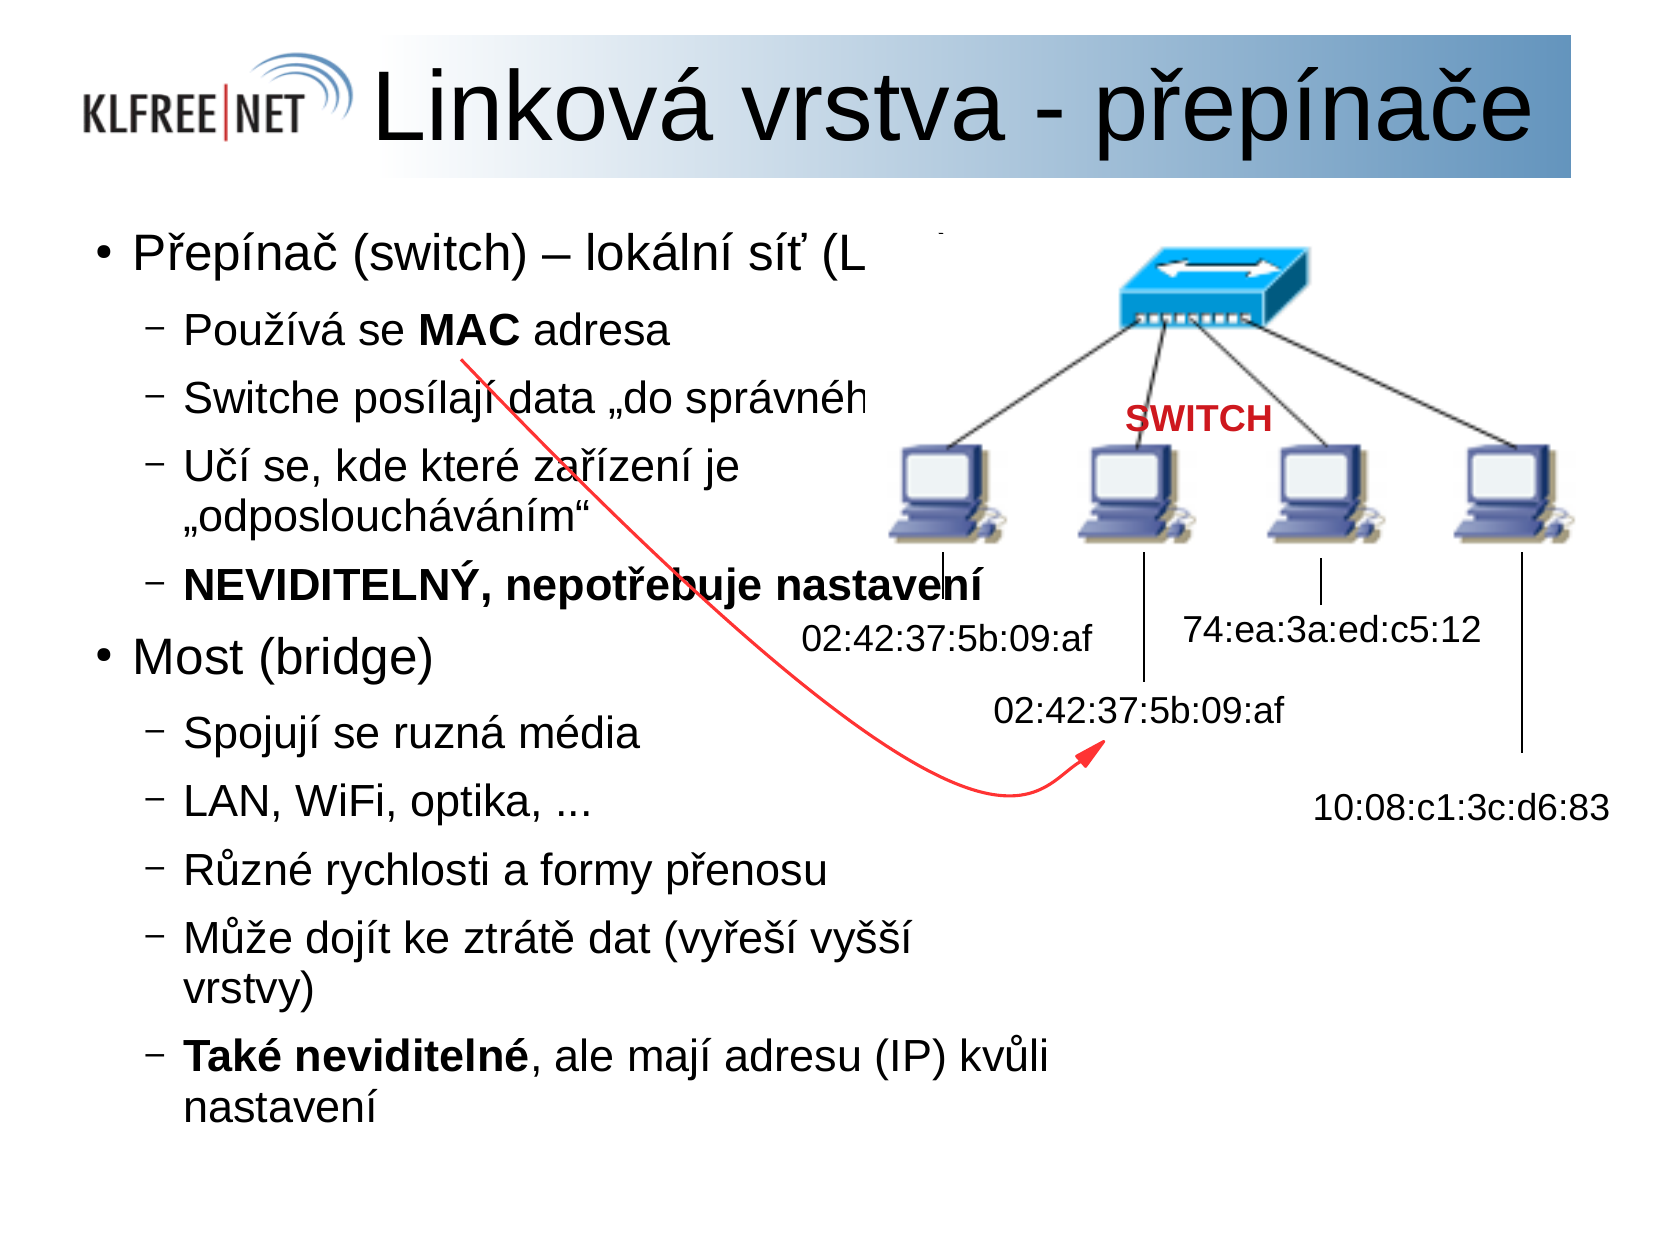

# Linková vrstva - přepínače
Přepínač (switch) – lokální síť (LAN)
Používá se MAC adresa
Switche posílají data „do správného drátu“
Učí se, kde které zařízení je „odposloucháváním“
NEVIDITELNÝ, nepotřebuje nastavení
Most (bridge)
Spojují se ruzná média
LAN, WiFi, optika, ...
Různé rychlosti a formy přenosu
Může dojít ke ztrátě dat (vyřeší vyšší vrstvy)
Také neviditelné, ale mají adresu (IP) kvůli nastavení
SWITCH
74:ea:3a:ed:c5:12
02:42:37:5b:09:af
02:42:37:5b:09:af
10:08:c1:3c:d6:83